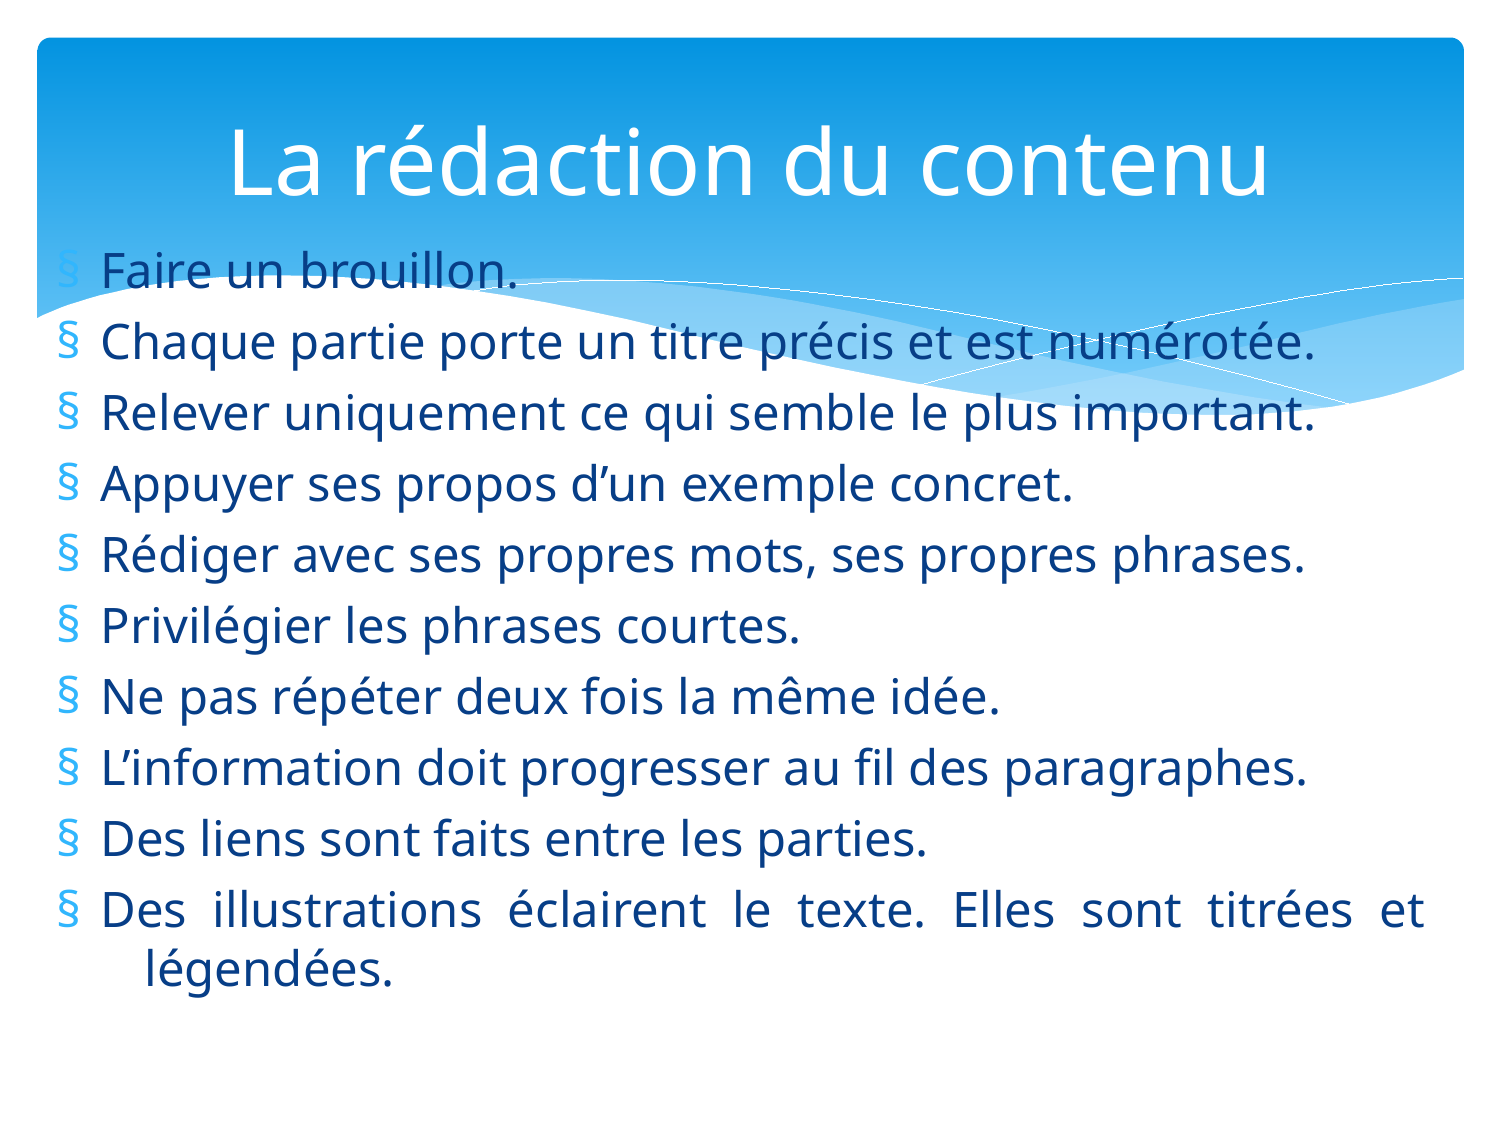

La rédaction du contenu
# Faire un brouillon.
Chaque partie porte un titre précis et est numérotée.
Relever uniquement ce qui semble le plus important.
Appuyer ses propos d’un exemple concret.
Rédiger avec ses propres mots, ses propres phrases.
Privilégier les phrases courtes.
Ne pas répéter deux fois la même idée.
L’information doit progresser au fil des paragraphes.
Des liens sont faits entre les parties.
Des illustrations éclairent le texte. Elles sont titrées et légendées.